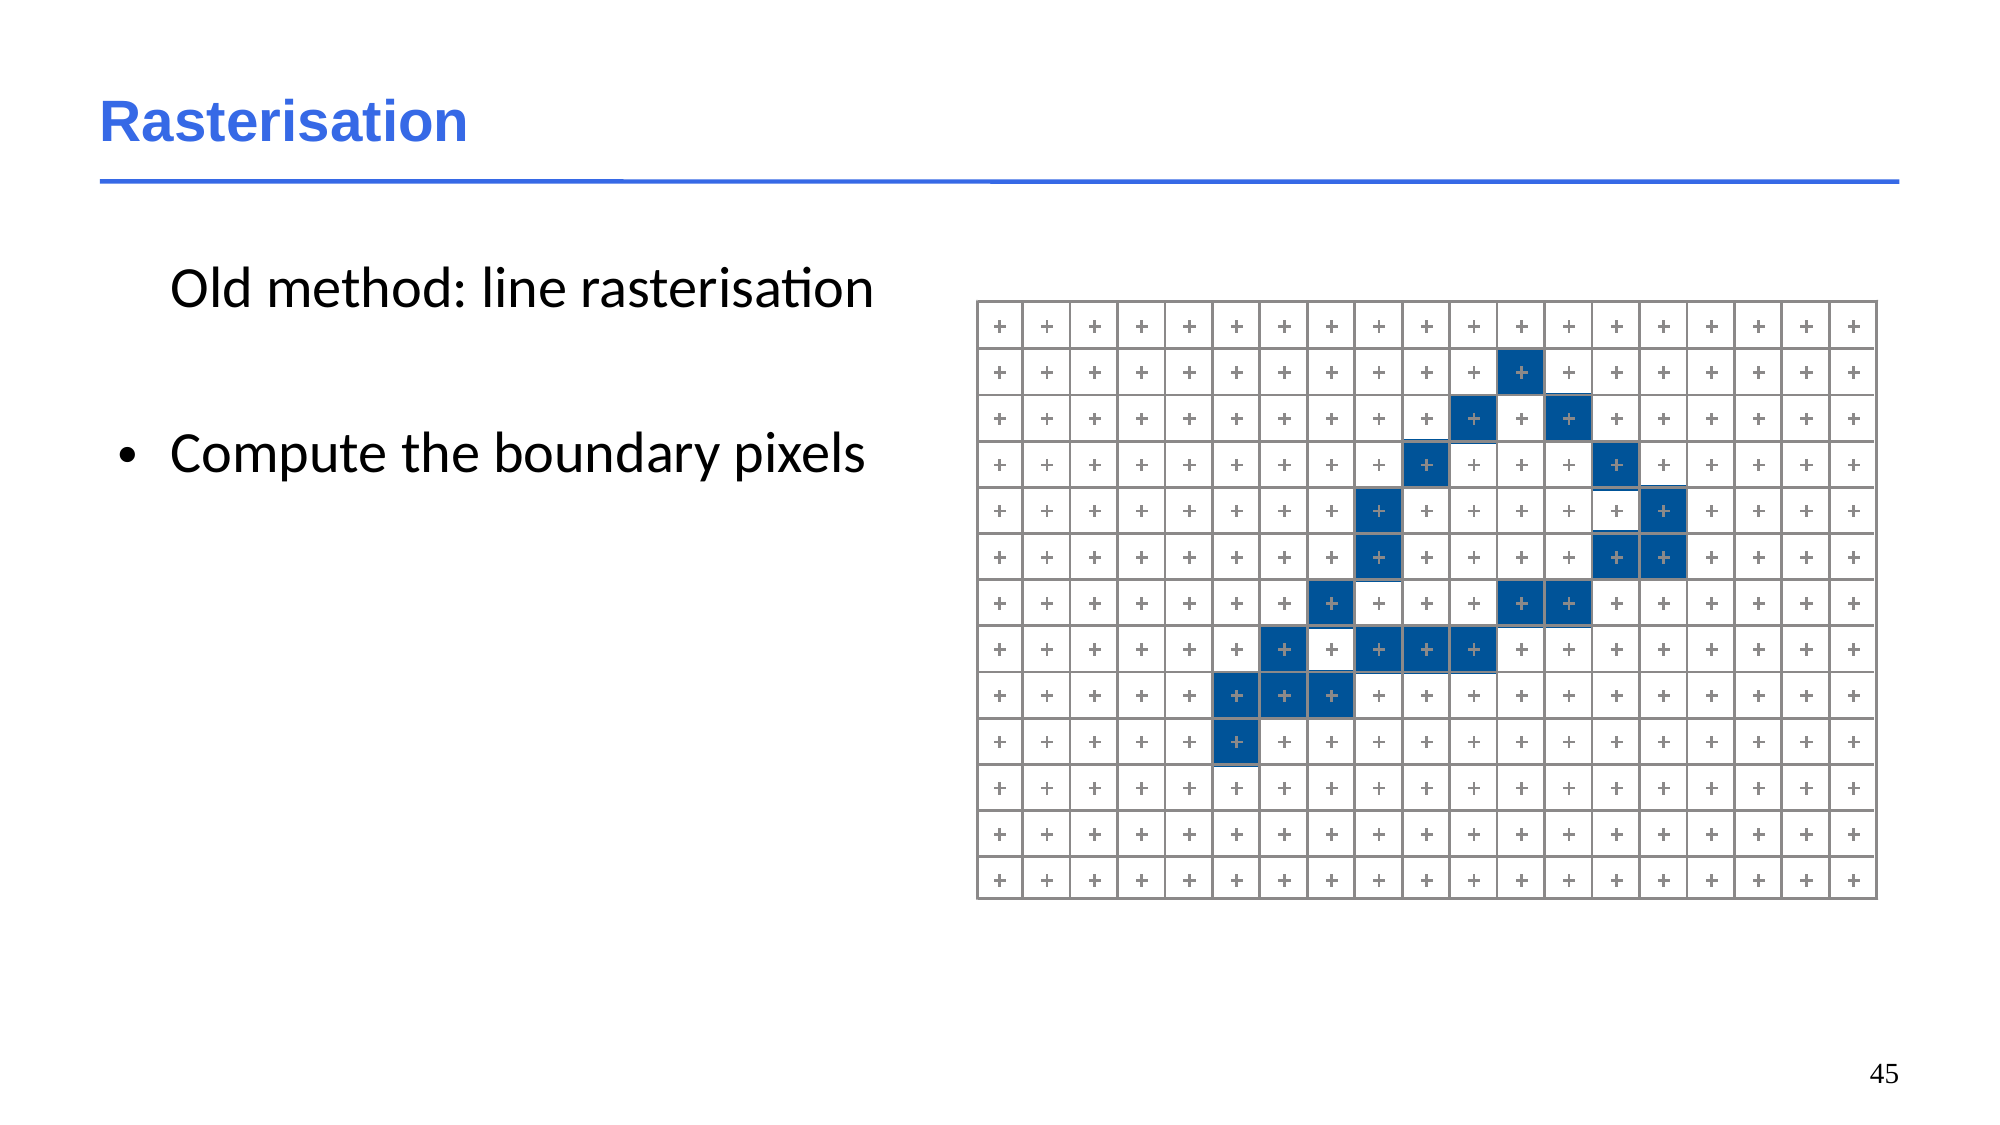

# Rasterisation
Old method: line rasterisation
Compute the boundary pixels
45